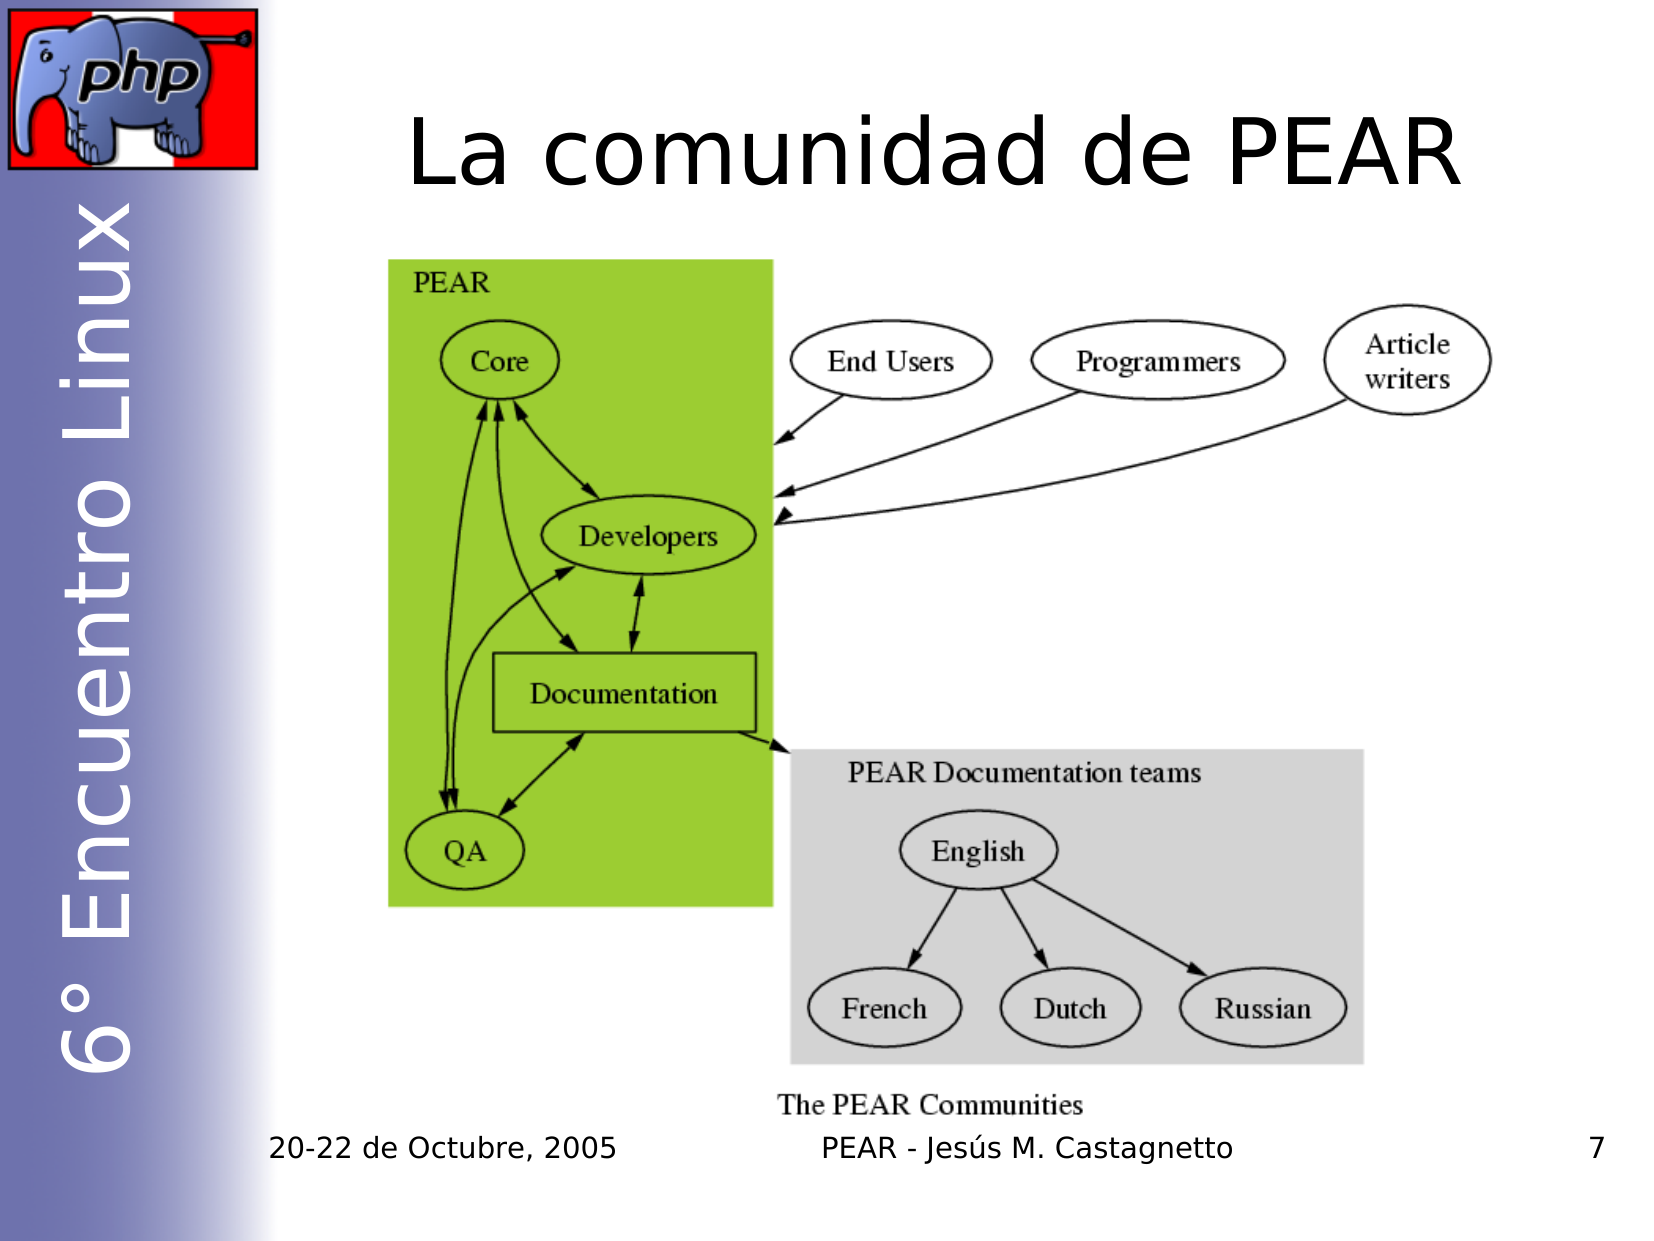

# La comunidad de PEAR
20-22 de Octubre, 2005
PEAR - Jesús M. Castagnetto
7